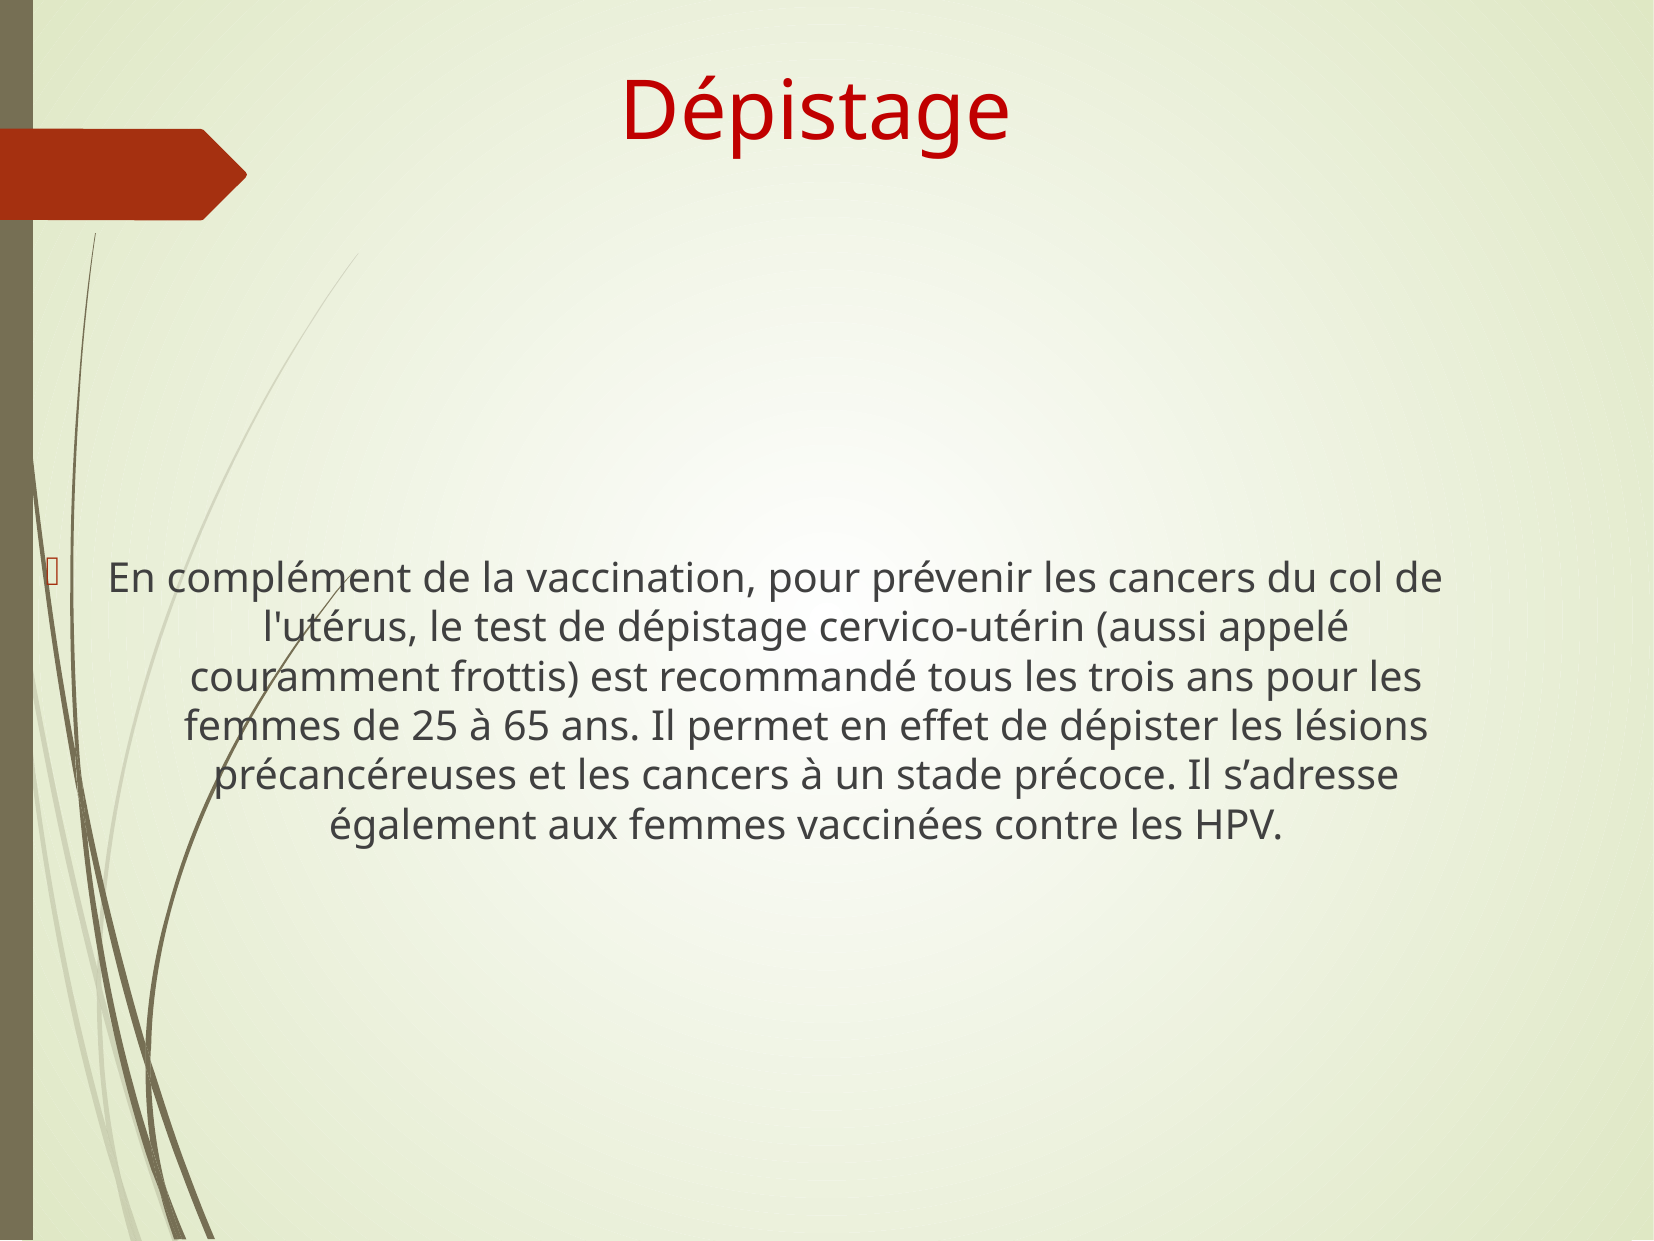

# Dépistage
En complément de la vaccination, pour prévenir les cancers du col de l'utérus, le test de dépistage cervico-utérin (aussi appelé couramment frottis) est recommandé tous les trois ans pour les femmes de 25 à 65 ans. Il permet en effet de dépister les lésions précancéreuses et les cancers à un stade précoce. Il s’adresse également aux femmes vaccinées contre les HPV.